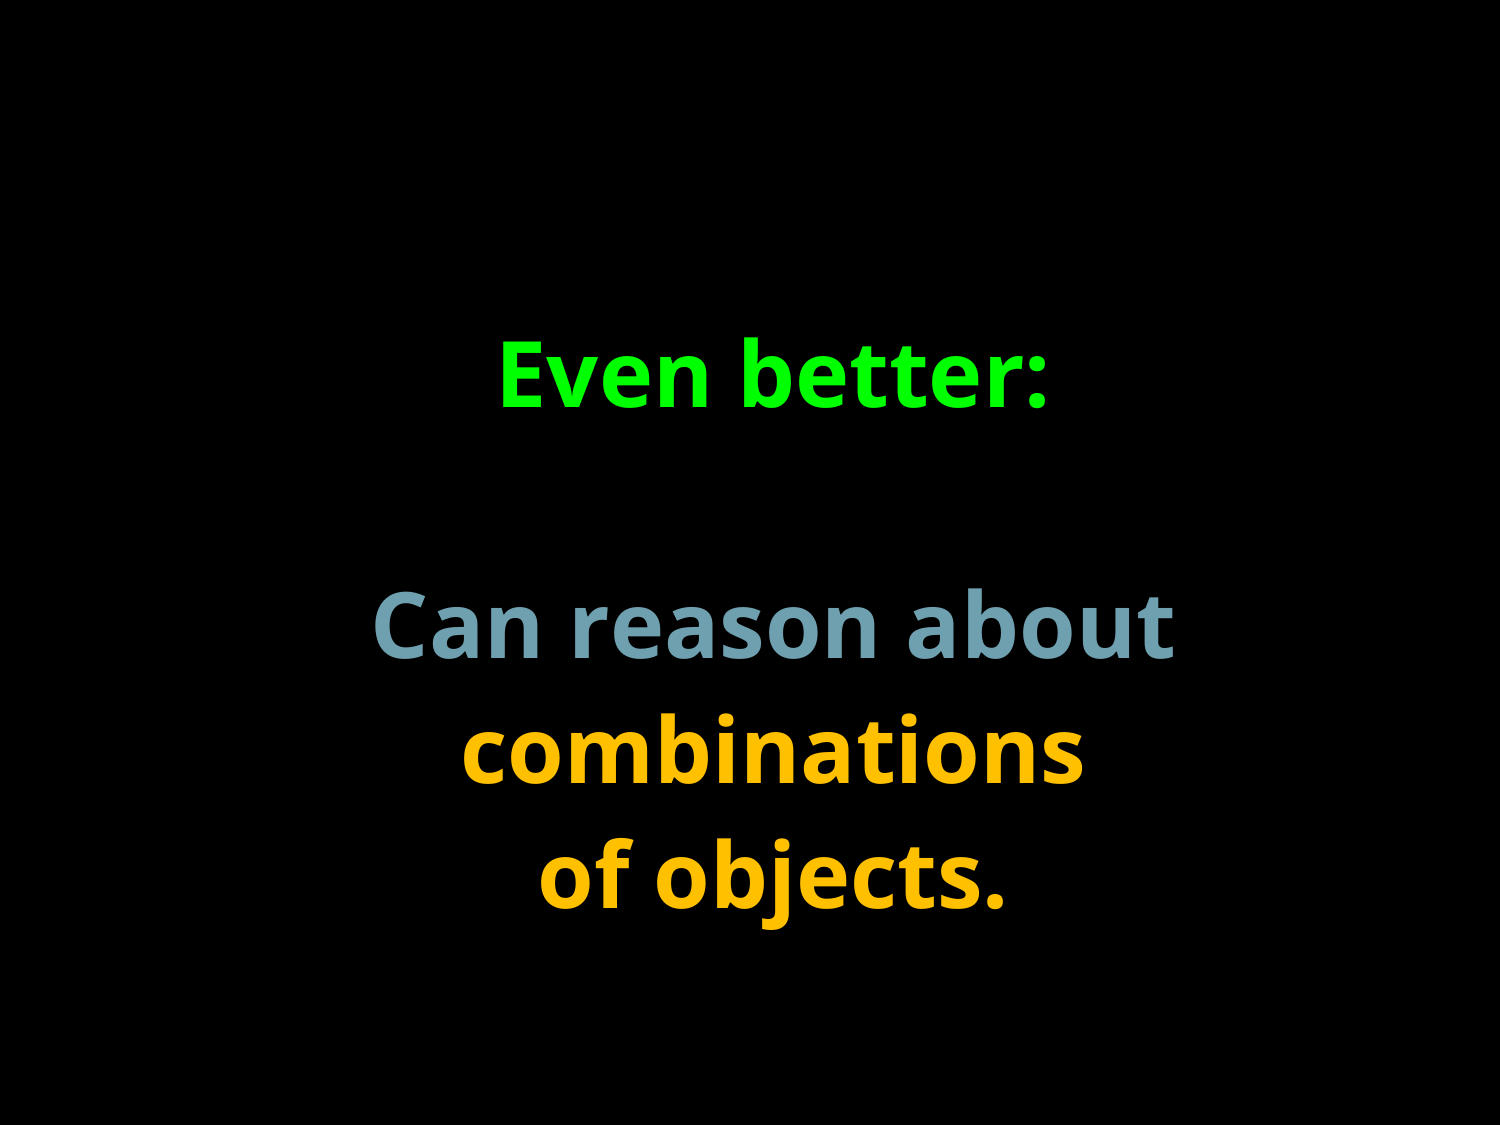

Even better:
Can reason about combinations
of objects.